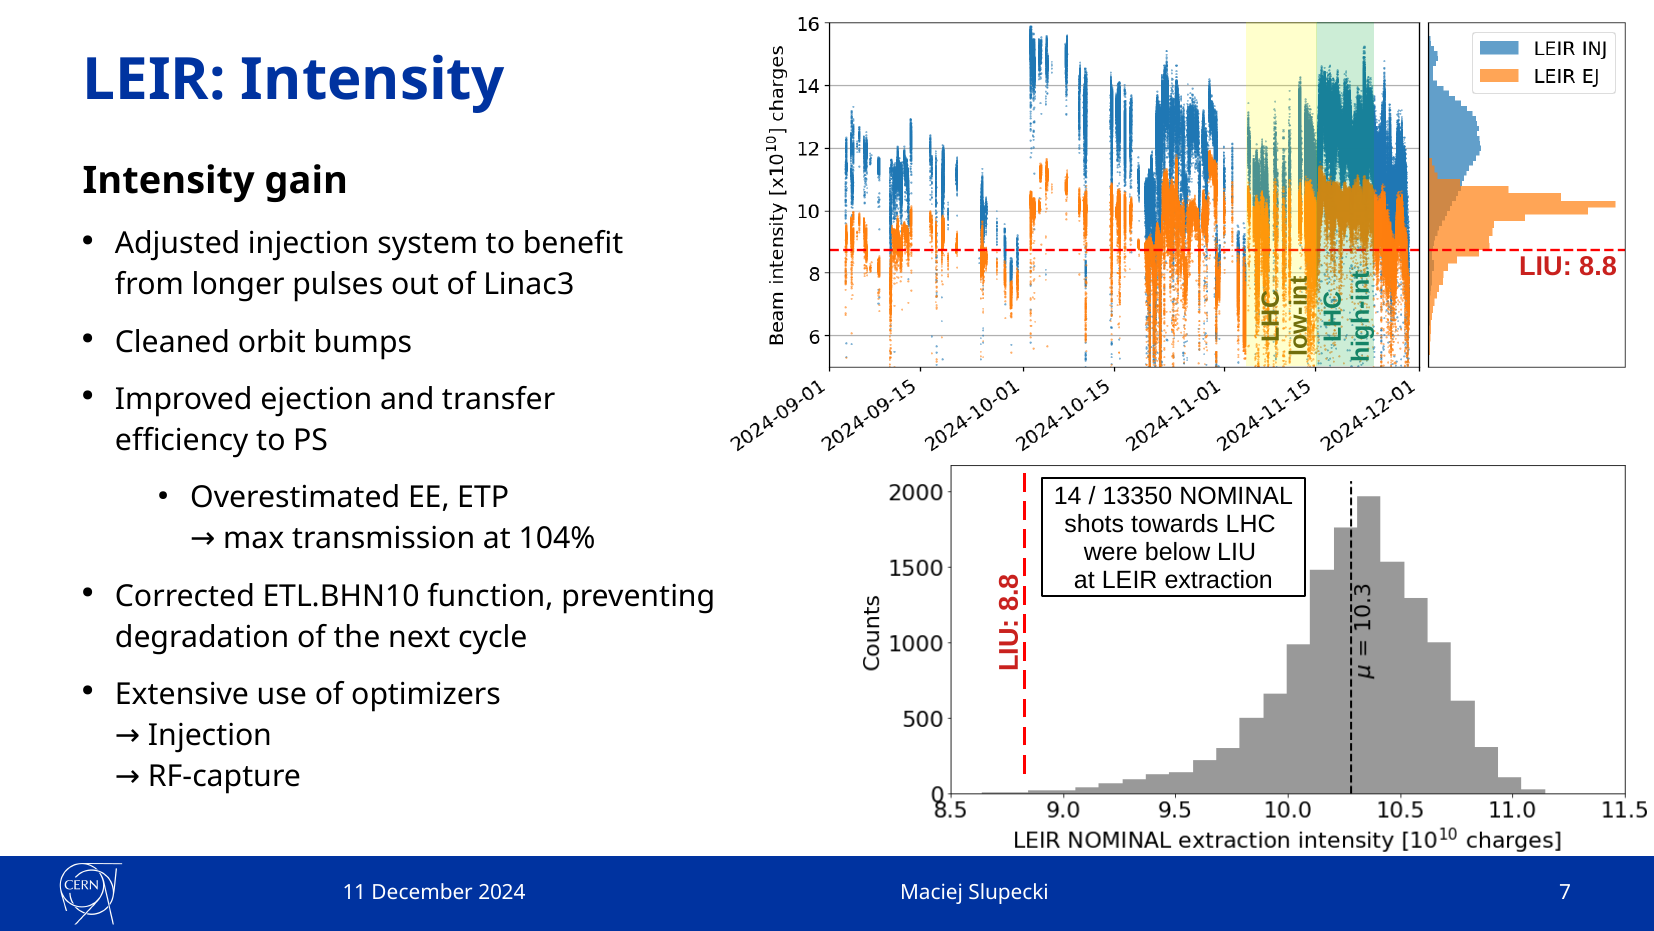

# LEIR: Intensity
Intensity gain
Adjusted injection system to benefit
from longer pulses out of Linac3
Cleaned orbit bumps
Improved ejection and transfer
efficiency to PS
Overestimated EE, ETP
→ max transmission at 104%
Corrected ETL.BHN10 function, preventing degradation of the next cycle
Extensive use of optimizers
→ Injection
→ RF-capture
LIU: 8.8
LHC
low-int
LHC
high-int
14 / 13350 NOMINAL
shots towards LHC
were below LIU
at LEIR extraction
LIU: 8.8
Presenter | Presentation Title
7